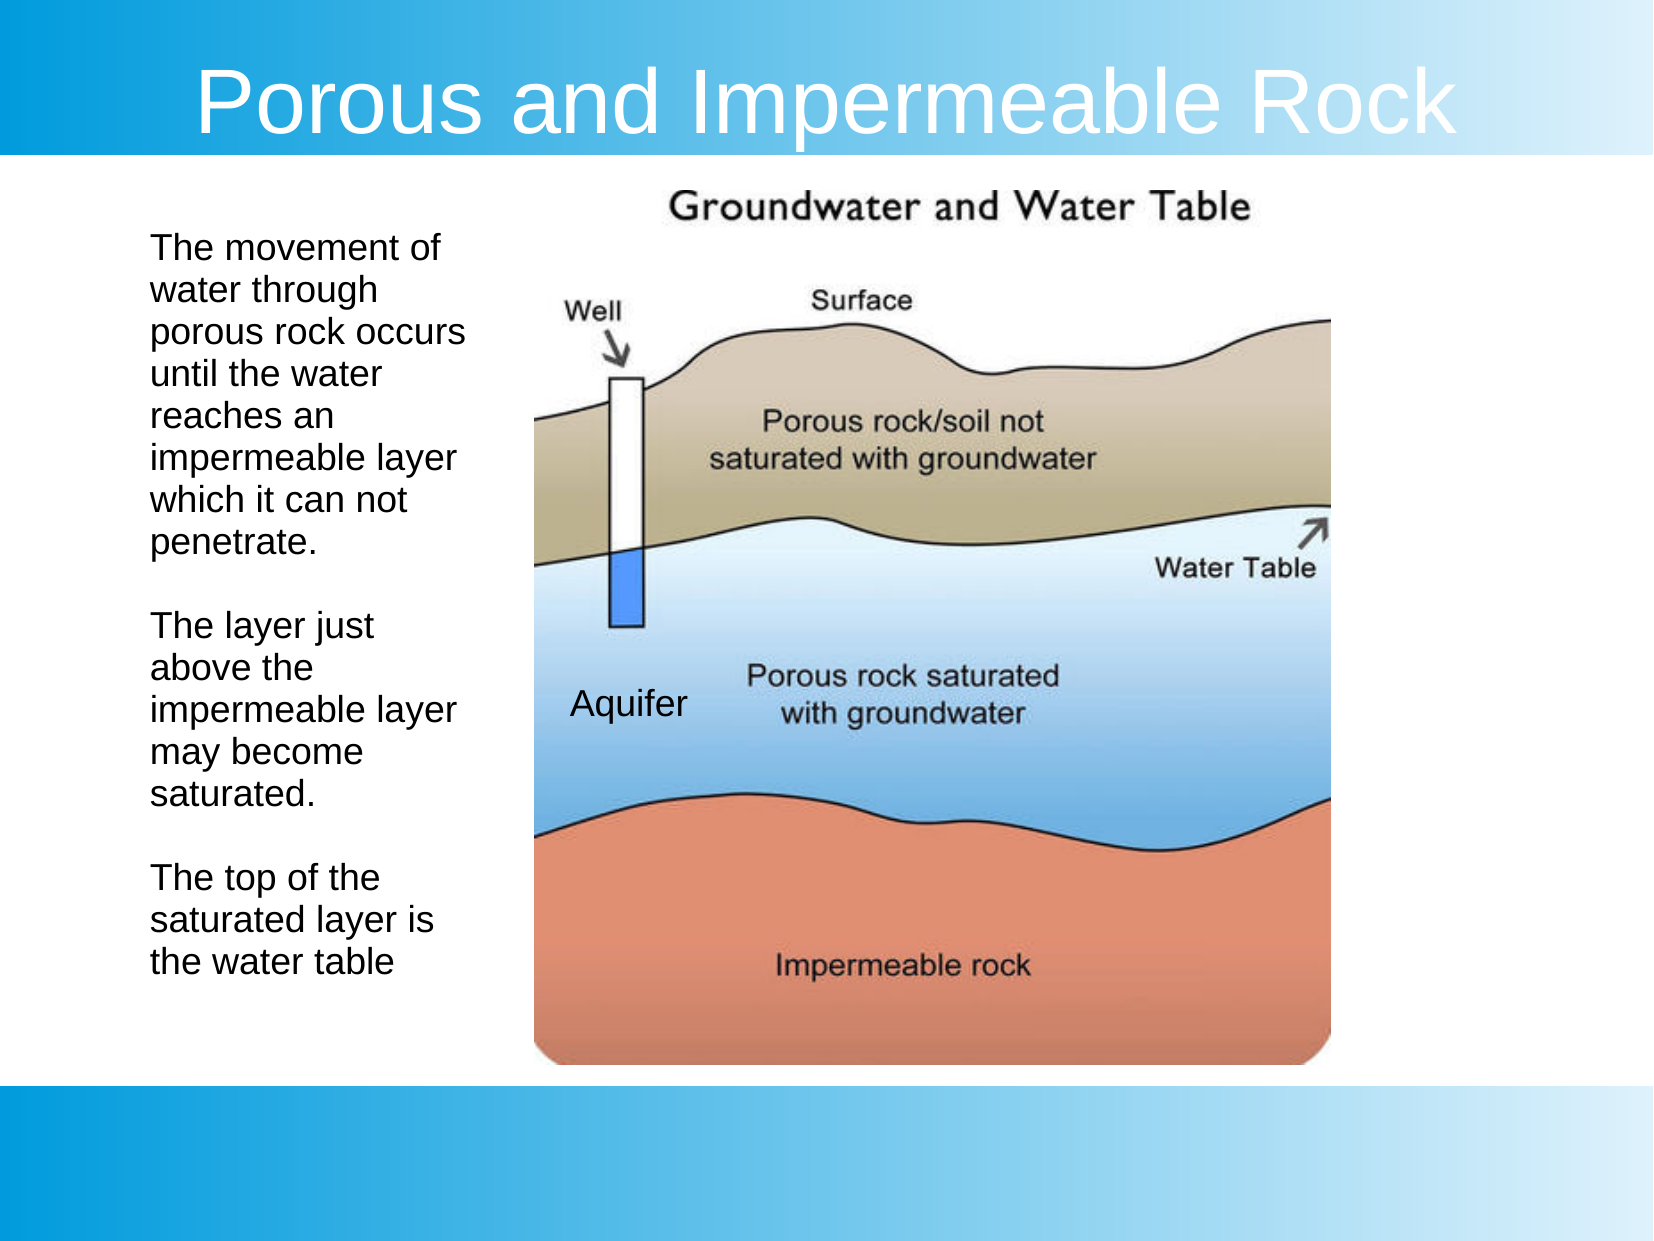

# Porous and Impermeable Rock
The movement of water through porous rock occurs until the water reaches an impermeable layer which it can not penetrate.
The layer just above the impermeable layer may become saturated.
The top of the saturated layer is the water table
Aquifer